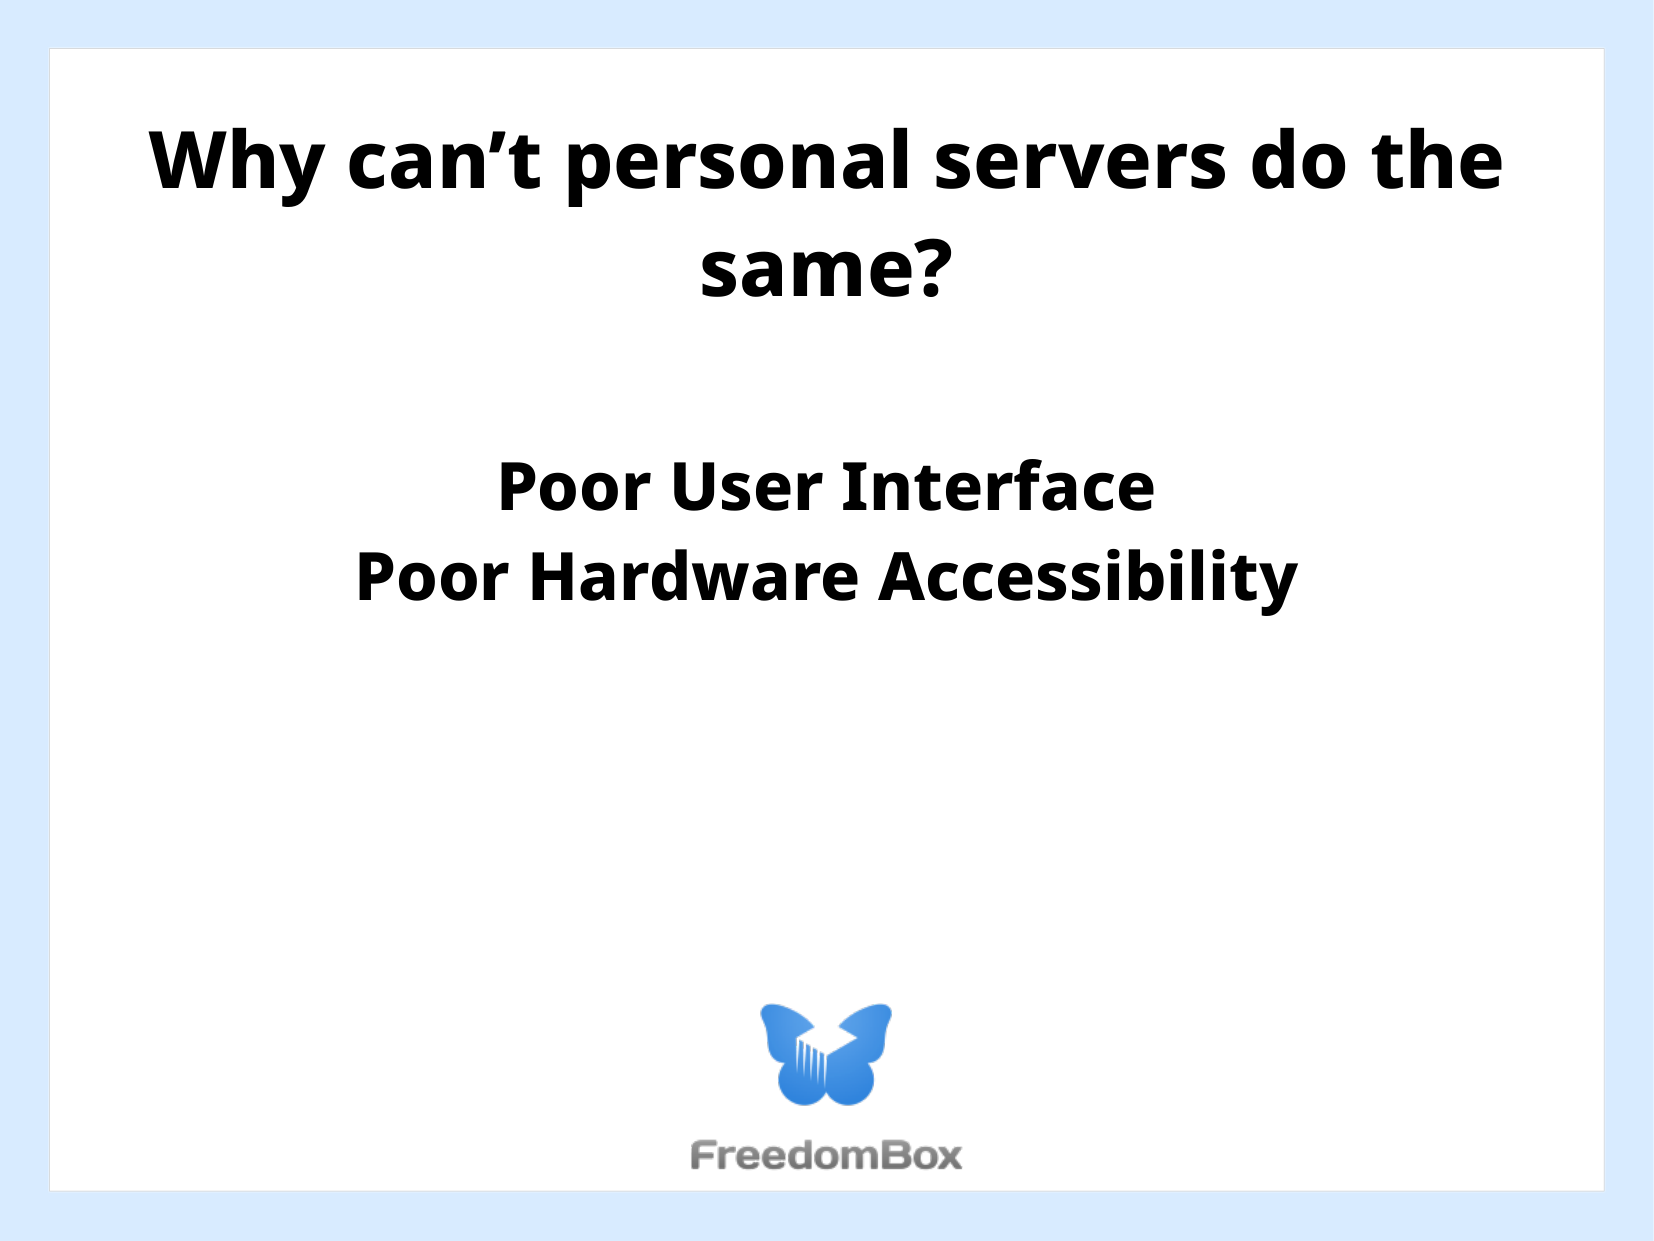

# Poor User Interface
Poor Hardware Accessibility
Why can’t personal servers do the same?